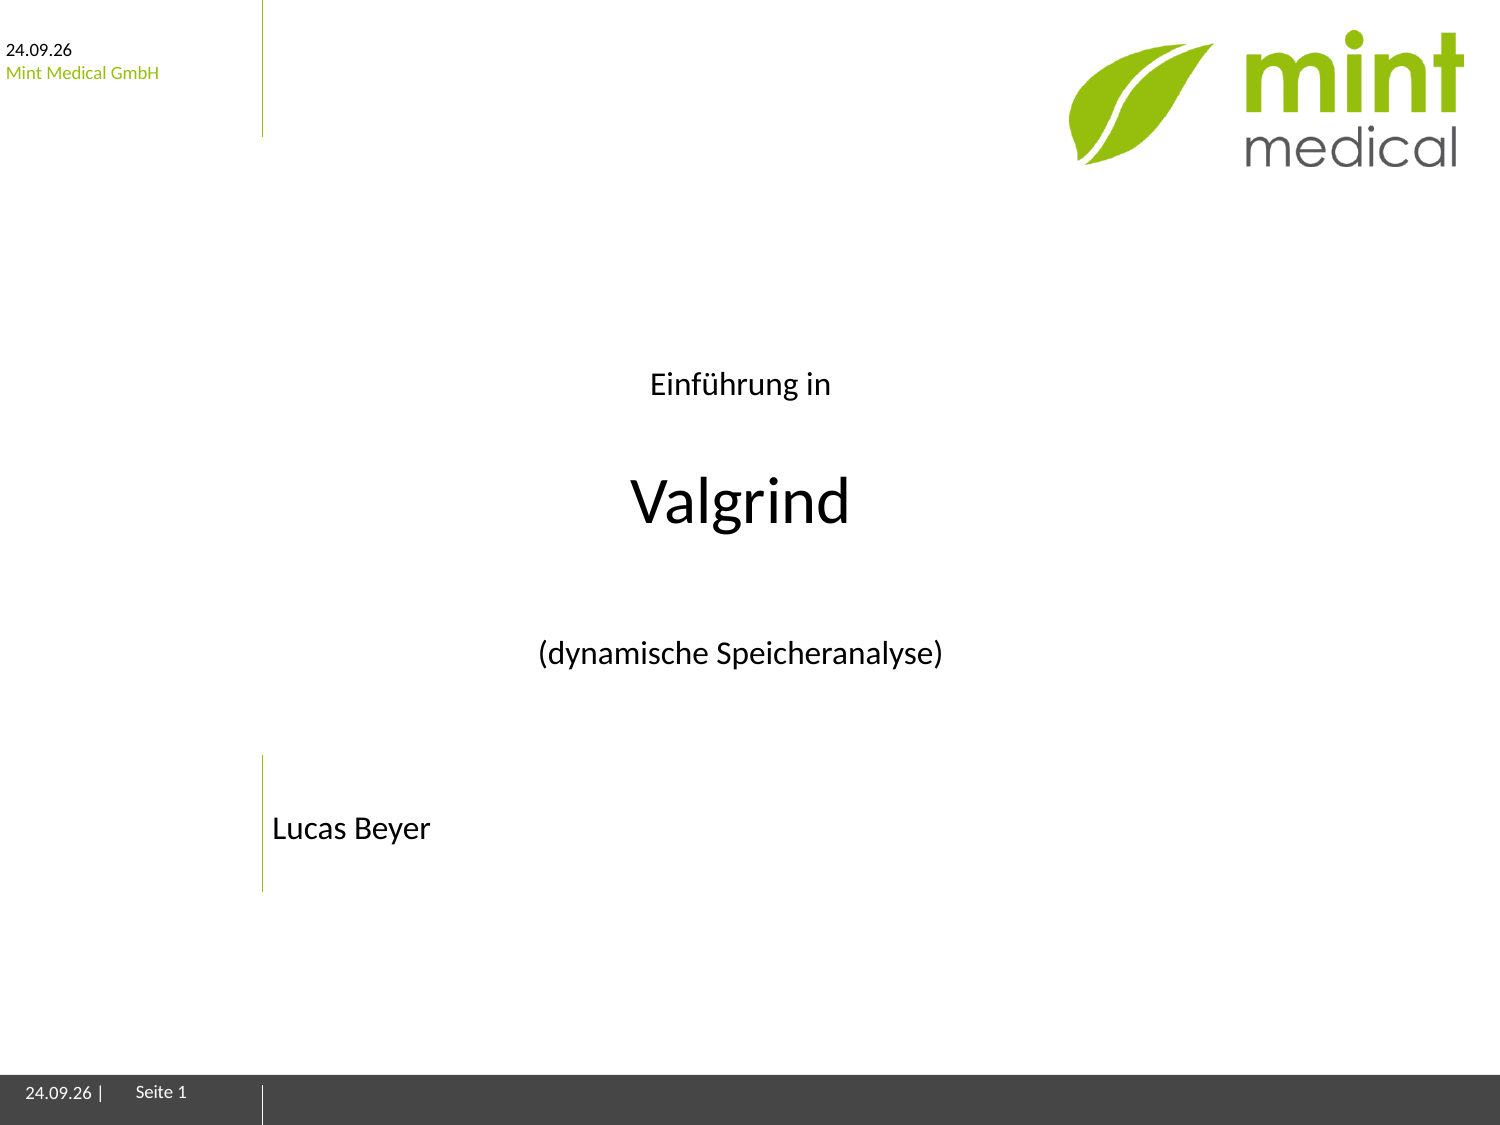

Mint Medical GmbH
Einführung in
Valgrind
(dynamische Speicheranalyse)
# Lucas Beyer